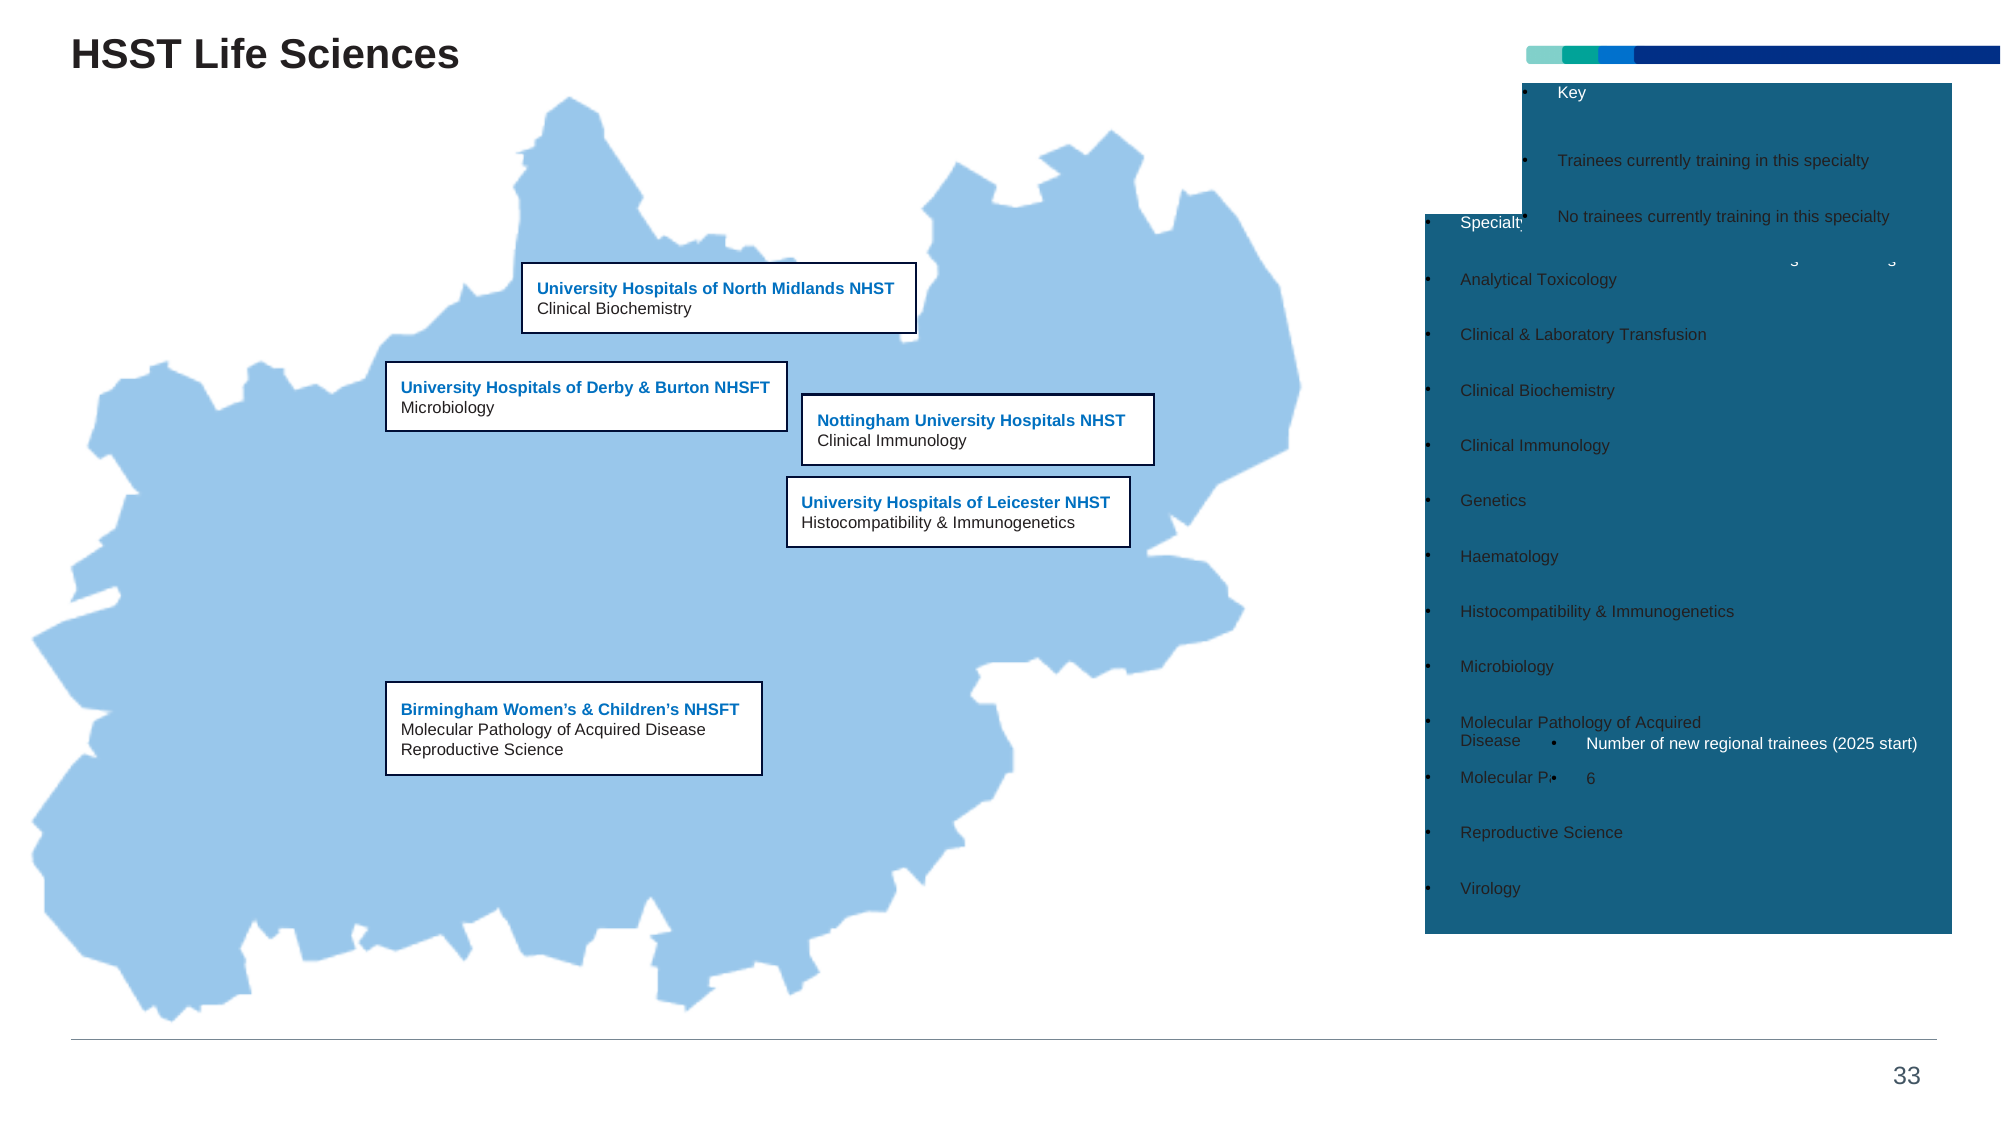

# HSST Life Sciences
| Key | |
| --- | --- |
| Trainees currently training in this specialty | |
| No trainees currently training in this specialty | |
| Specialty | West Midlands | East Midlands |
| --- | --- | --- |
| Analytical Toxicology | | |
| Clinical & Laboratory Transfusion | | |
| Clinical Biochemistry | | |
| Clinical Immunology | | |
| Genetics | | |
| Haematology | | |
| Histocompatibility & Immunogenetics | | |
| Microbiology | | |
| Molecular Pathology of Acquired Disease | | |
| Molecular Pathology of Infection | | |
| Reproductive Science | | |
| Virology | | |
University Hospitals of North Midlands NHST
Clinical Biochemistry
University Hospitals of Derby & Burton NHSFT
Microbiology
Nottingham University Hospitals NHST
Clinical Immunology
University Hospitals of Leicester NHST
Histocompatibility & Immunogenetics
Birmingham Women’s & Children’s NHSFT
Molecular Pathology of Acquired Disease
Reproductive Science
| Number of new regional trainees (2025 start) |
| --- |
| 6 |